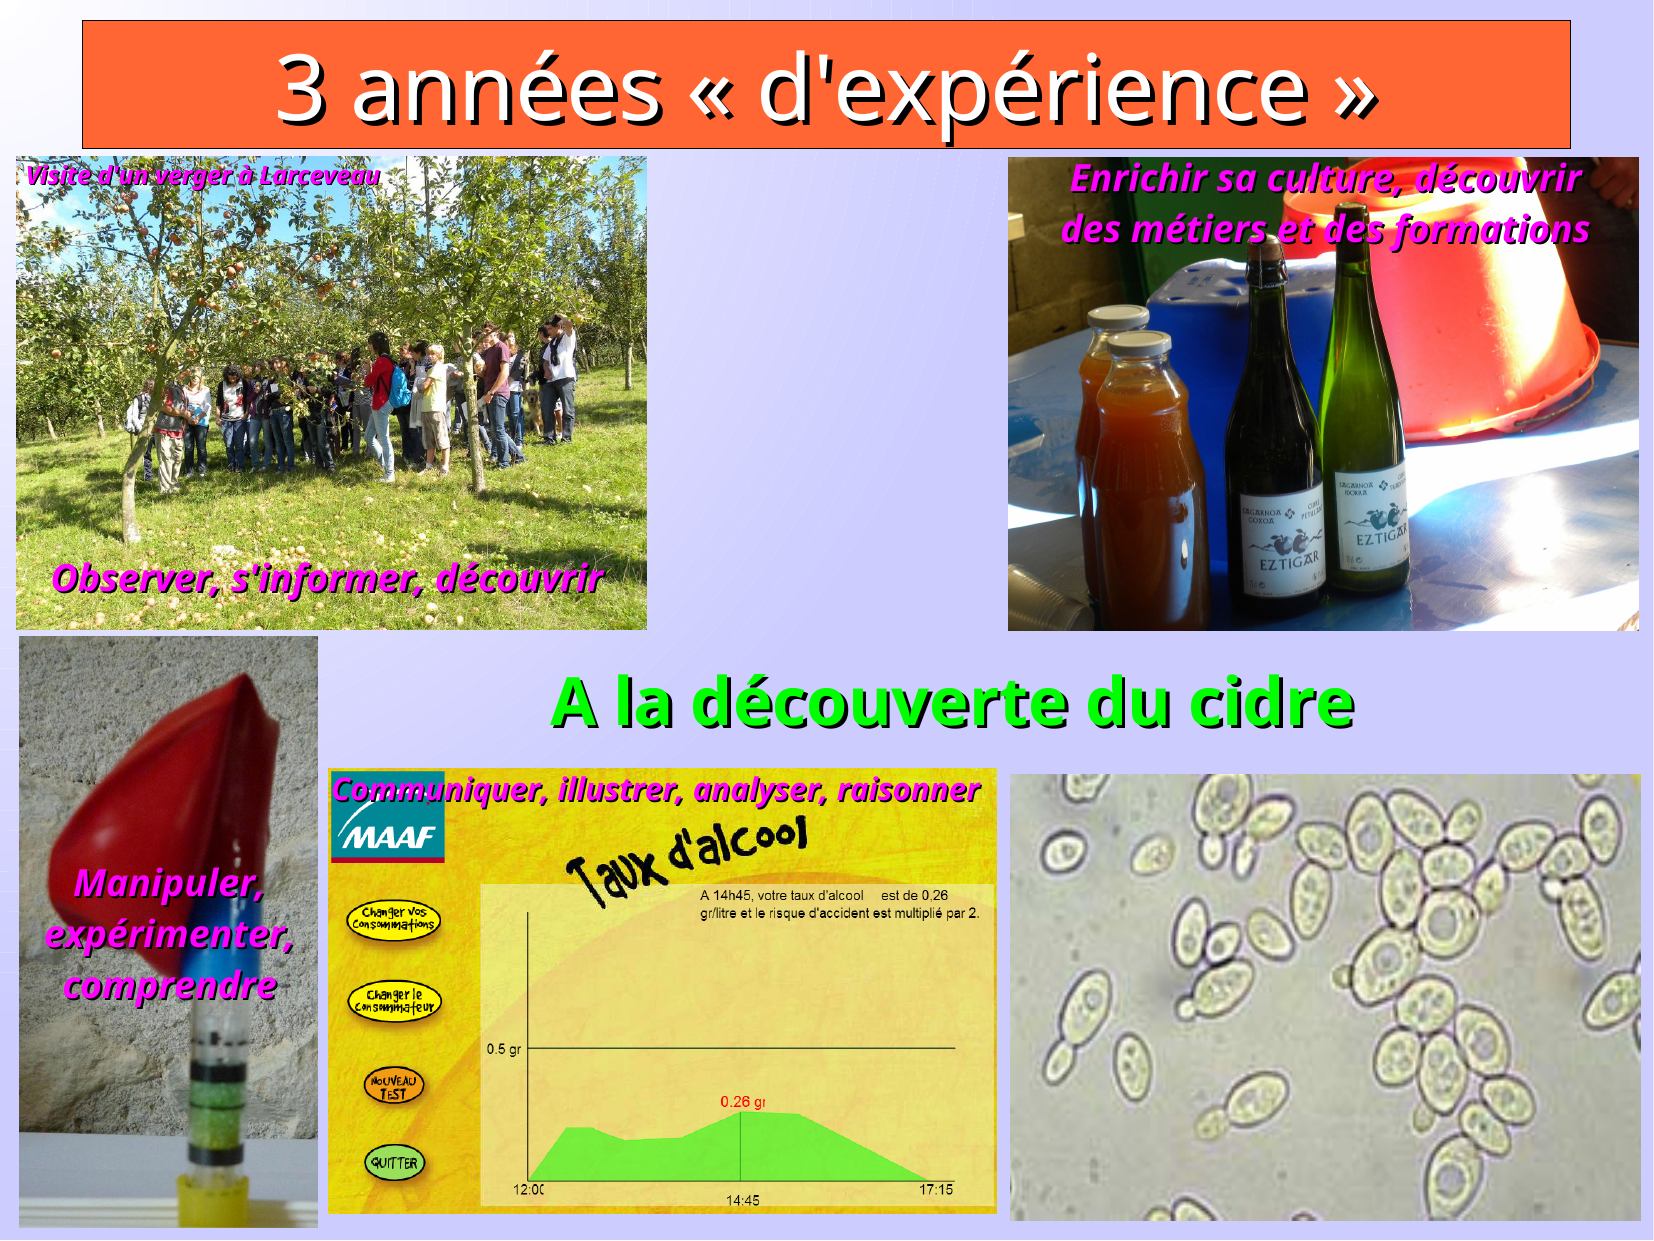

# 3 années « d'expérience »
Enrichir sa culture, découvrir des métiers et des formations
Visite d'un verger à Larceveau
Visite d'un verger à Larceveau
Observer, s'informer, découvrir
A la découverte du cidre
Communiquer, illustrer, analyser, raisonner
Manipuler, expérimenter, comprendre